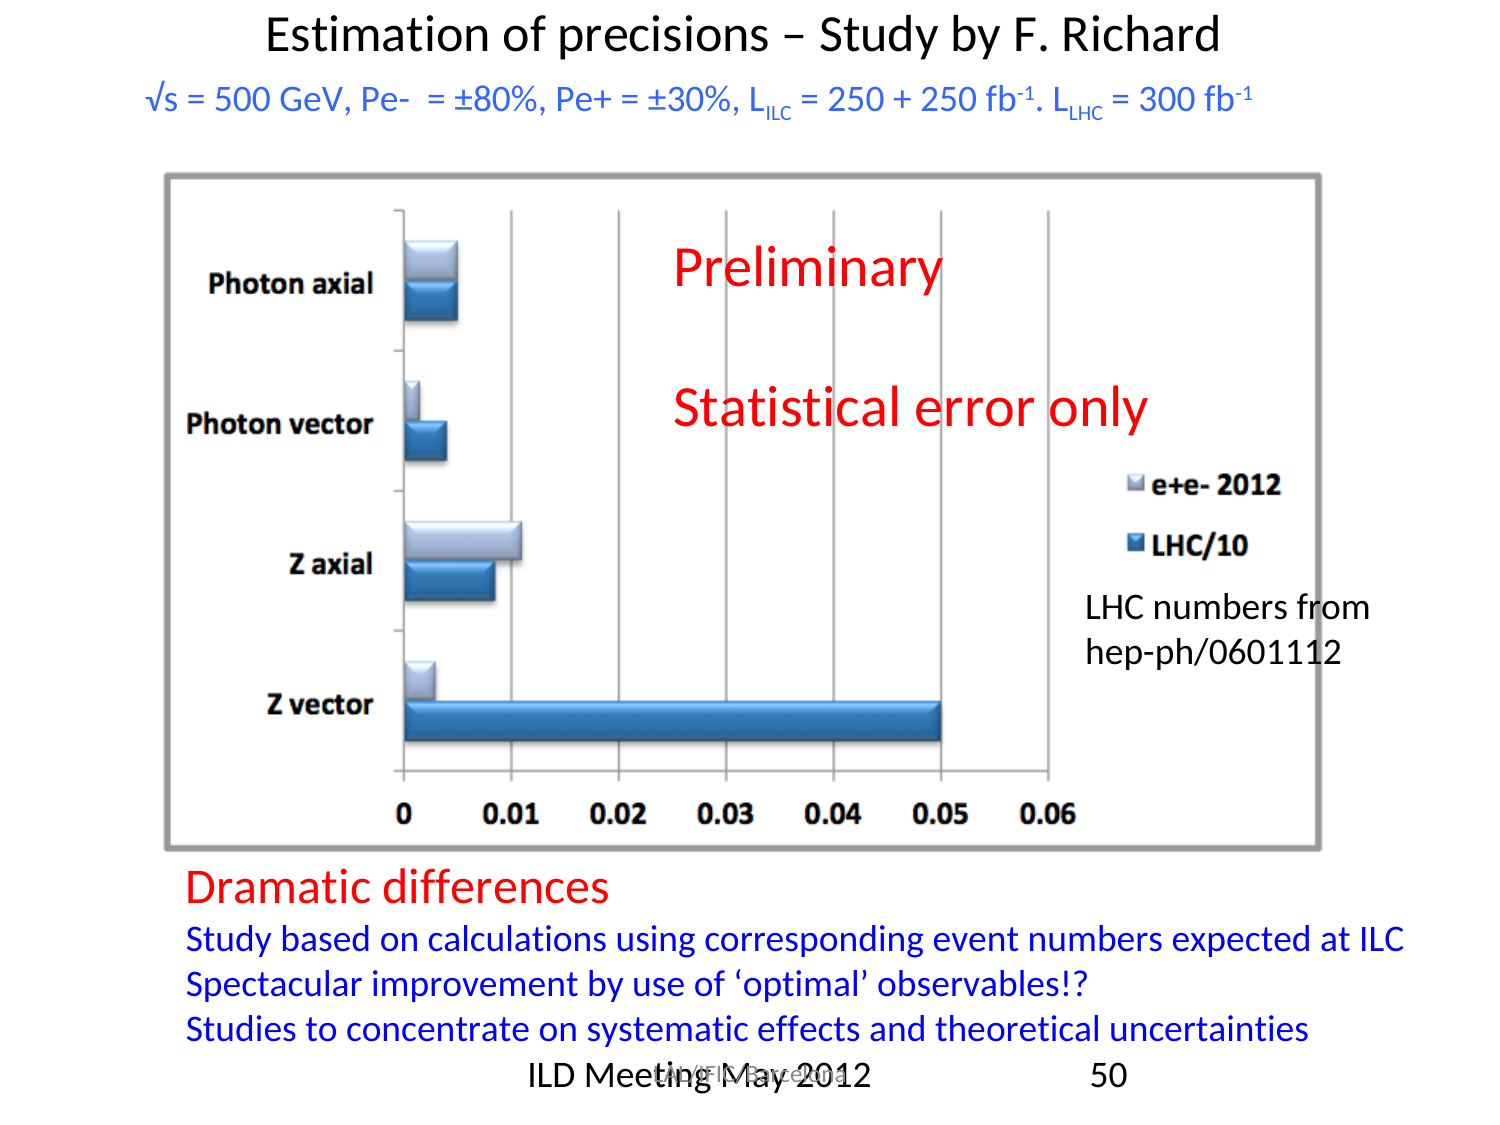

# Estimation of precisions – Study by F. Richard
√s = 500 GeV, Pe- = ±80%, Pe+ = ±30%, LILC = 250 + 250 fb-1. LLHC = 300 fb-1
Preliminary
Statistical error only
LHC numbers from
hep-ph/0601112
Dramatic differences
Study based on calculations using corresponding event numbers expected at ILC
Spectacular improvement by use of ‘optimal’ observables!?
Studies to concentrate on systematic effects and theoretical uncertainties
50
ILD Meeting May 2012
LAL/IFIC/Barcelona